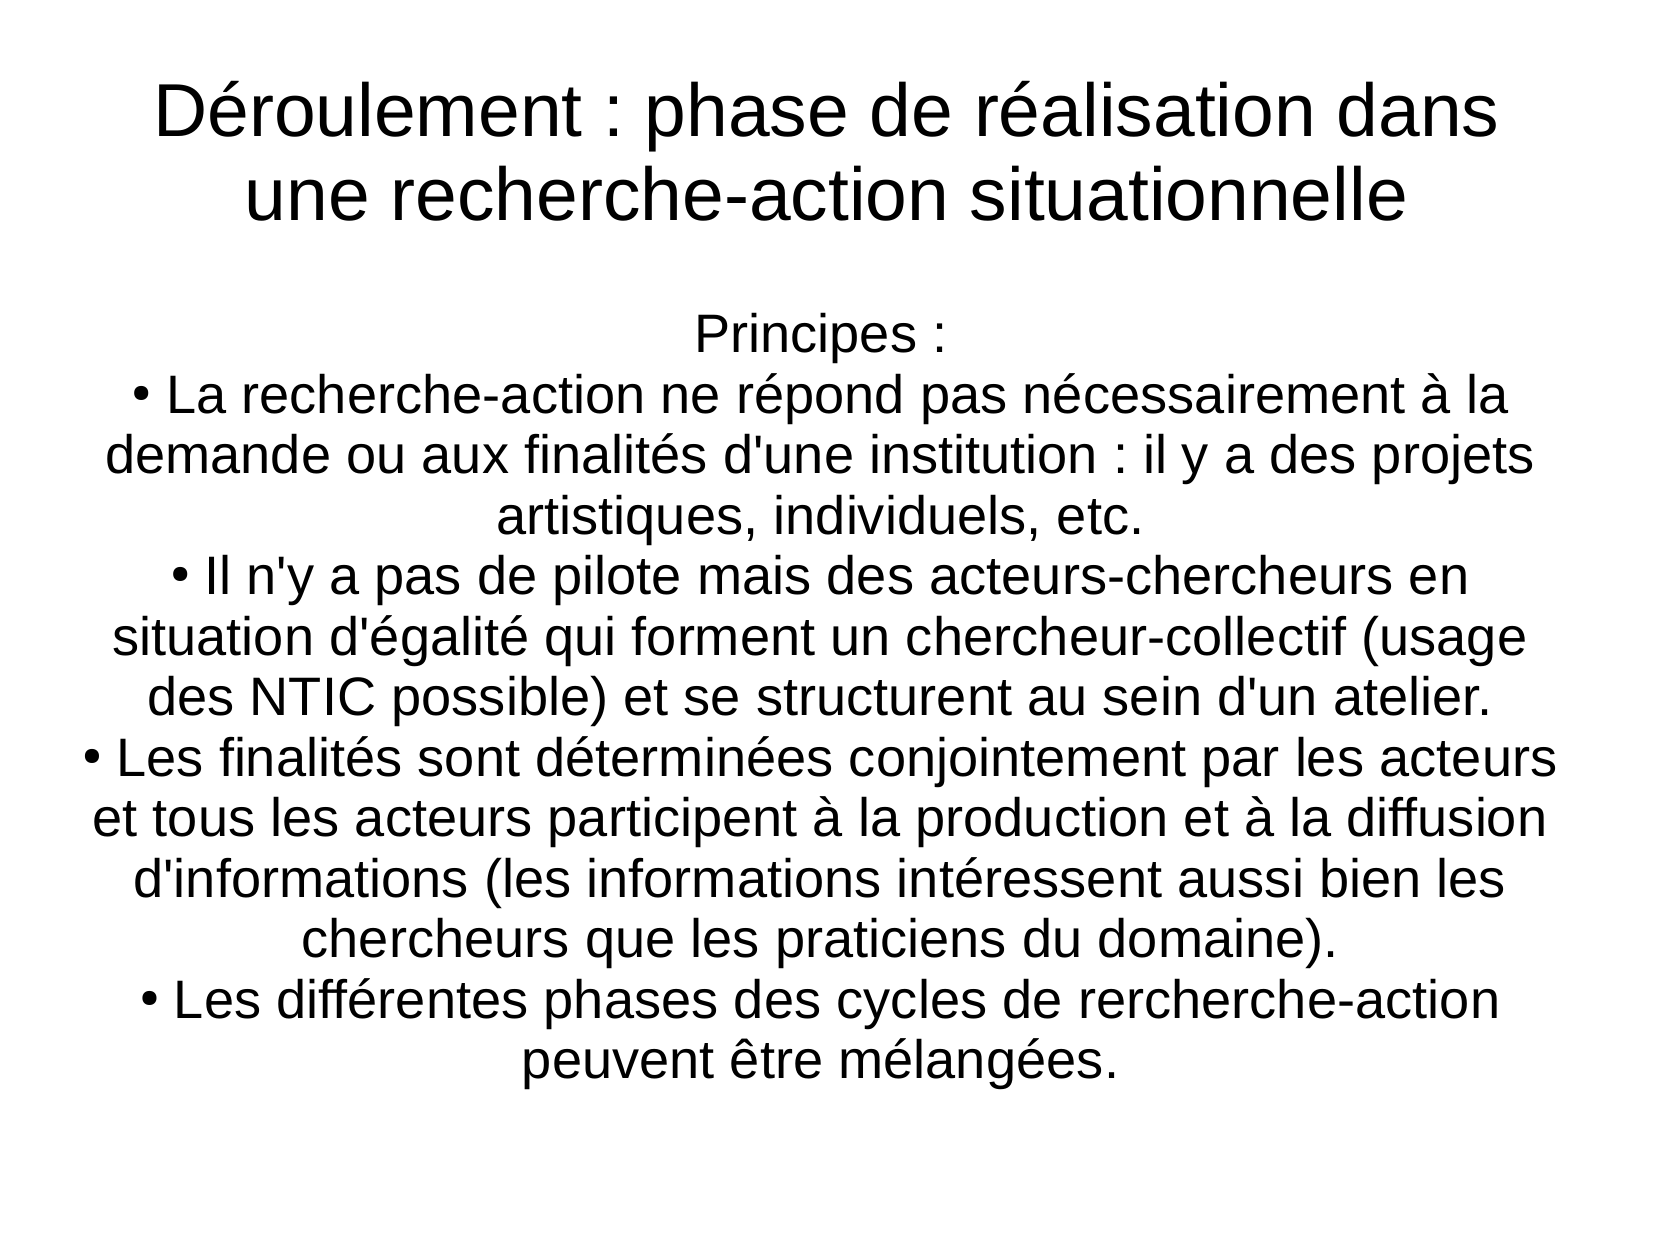

# Déroulement : phase de réalisation dans une recherche-action situationnelle
Principes :
 La recherche-action ne répond pas nécessairement à la demande ou aux finalités d'une institution : il y a des projets artistiques, individuels, etc.
 Il n'y a pas de pilote mais des acteurs-chercheurs en situation d'égalité qui forment un chercheur-collectif (usage des NTIC possible) et se structurent au sein d'un atelier.
 Les finalités sont déterminées conjointement par les acteurs et tous les acteurs participent à la production et à la diffusion d'informations (les informations intéressent aussi bien les chercheurs que les praticiens du domaine).
 Les différentes phases des cycles de rercherche-action peuvent être mélangées.